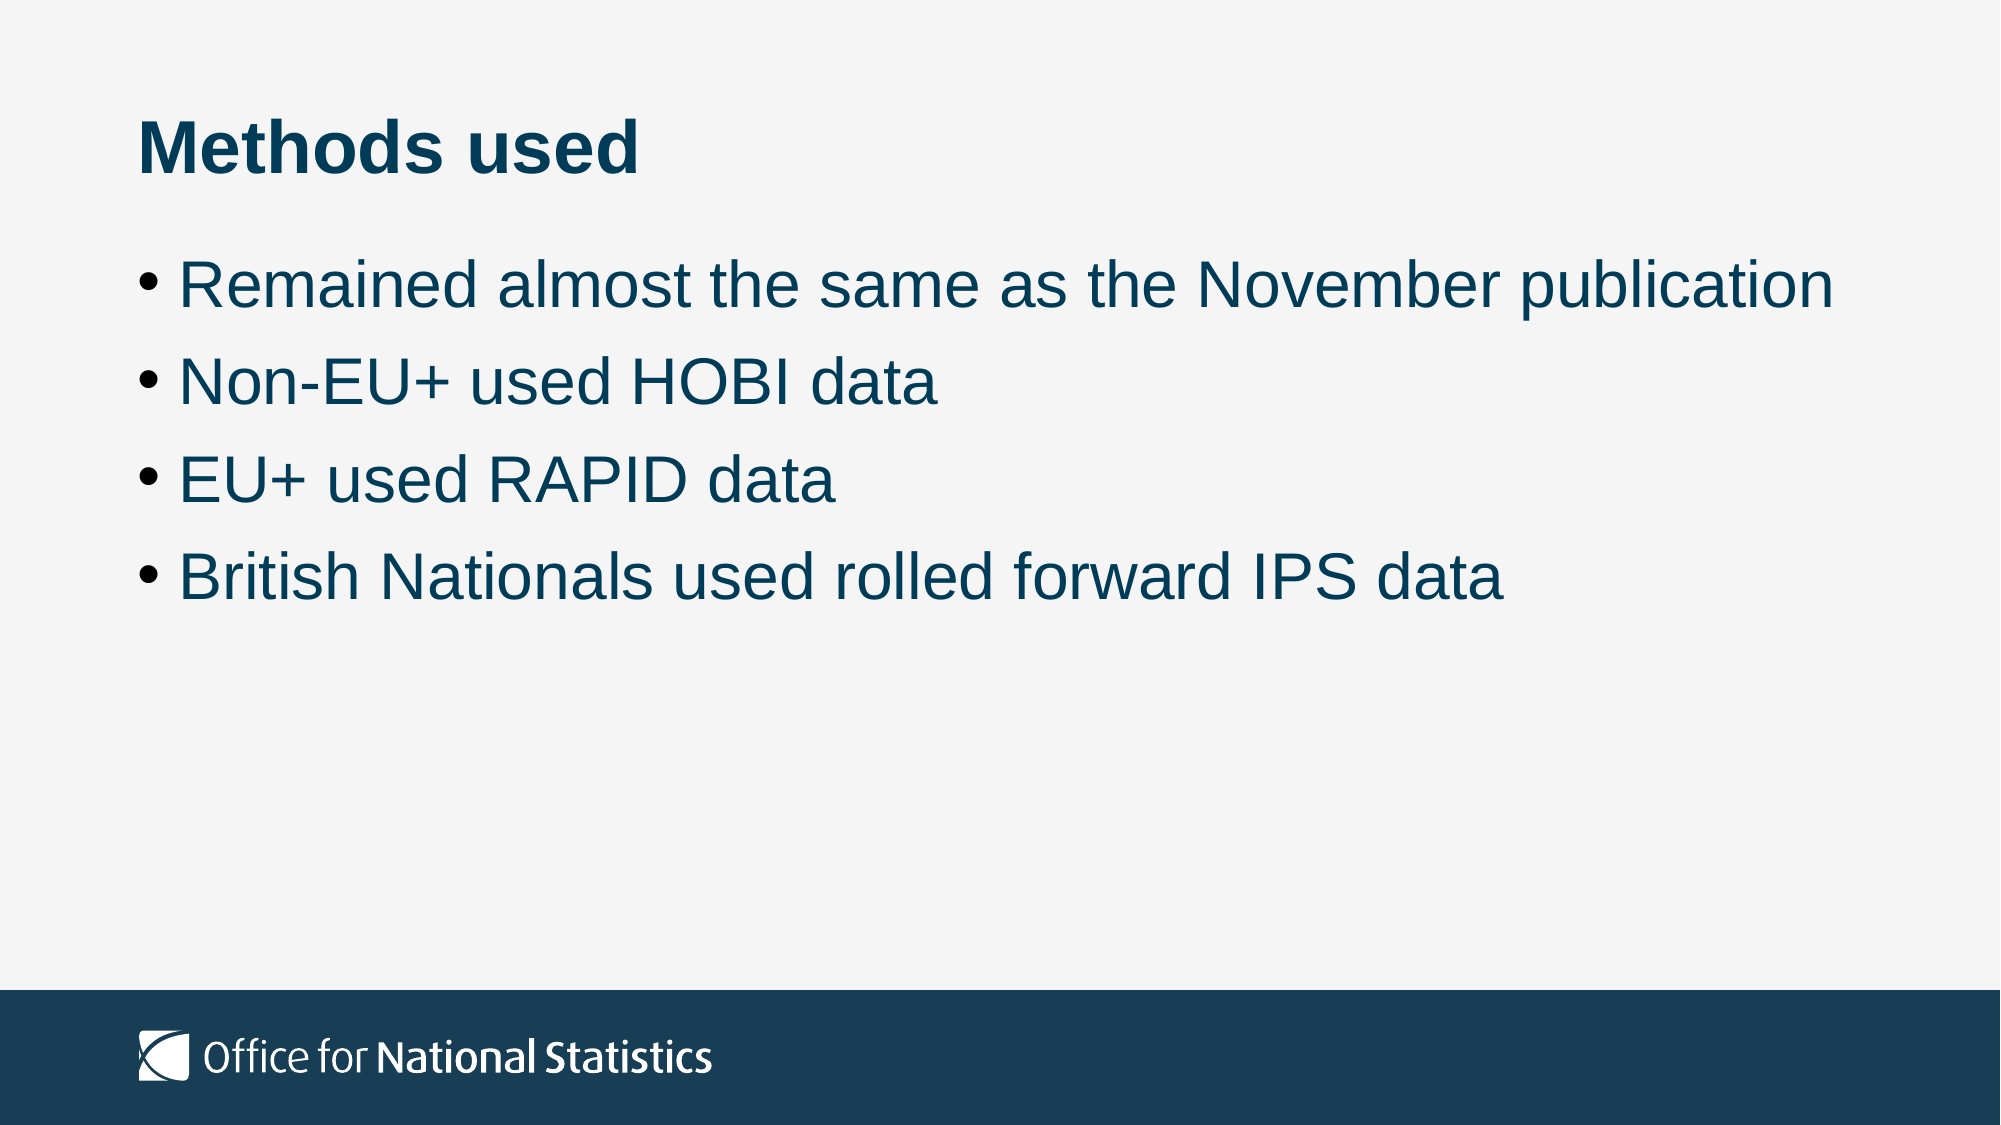

Methods used
# Remained almost the same as the November publication
Non-EU+ used HOBI data
EU+ used RAPID data
British Nationals used rolled forward IPS data